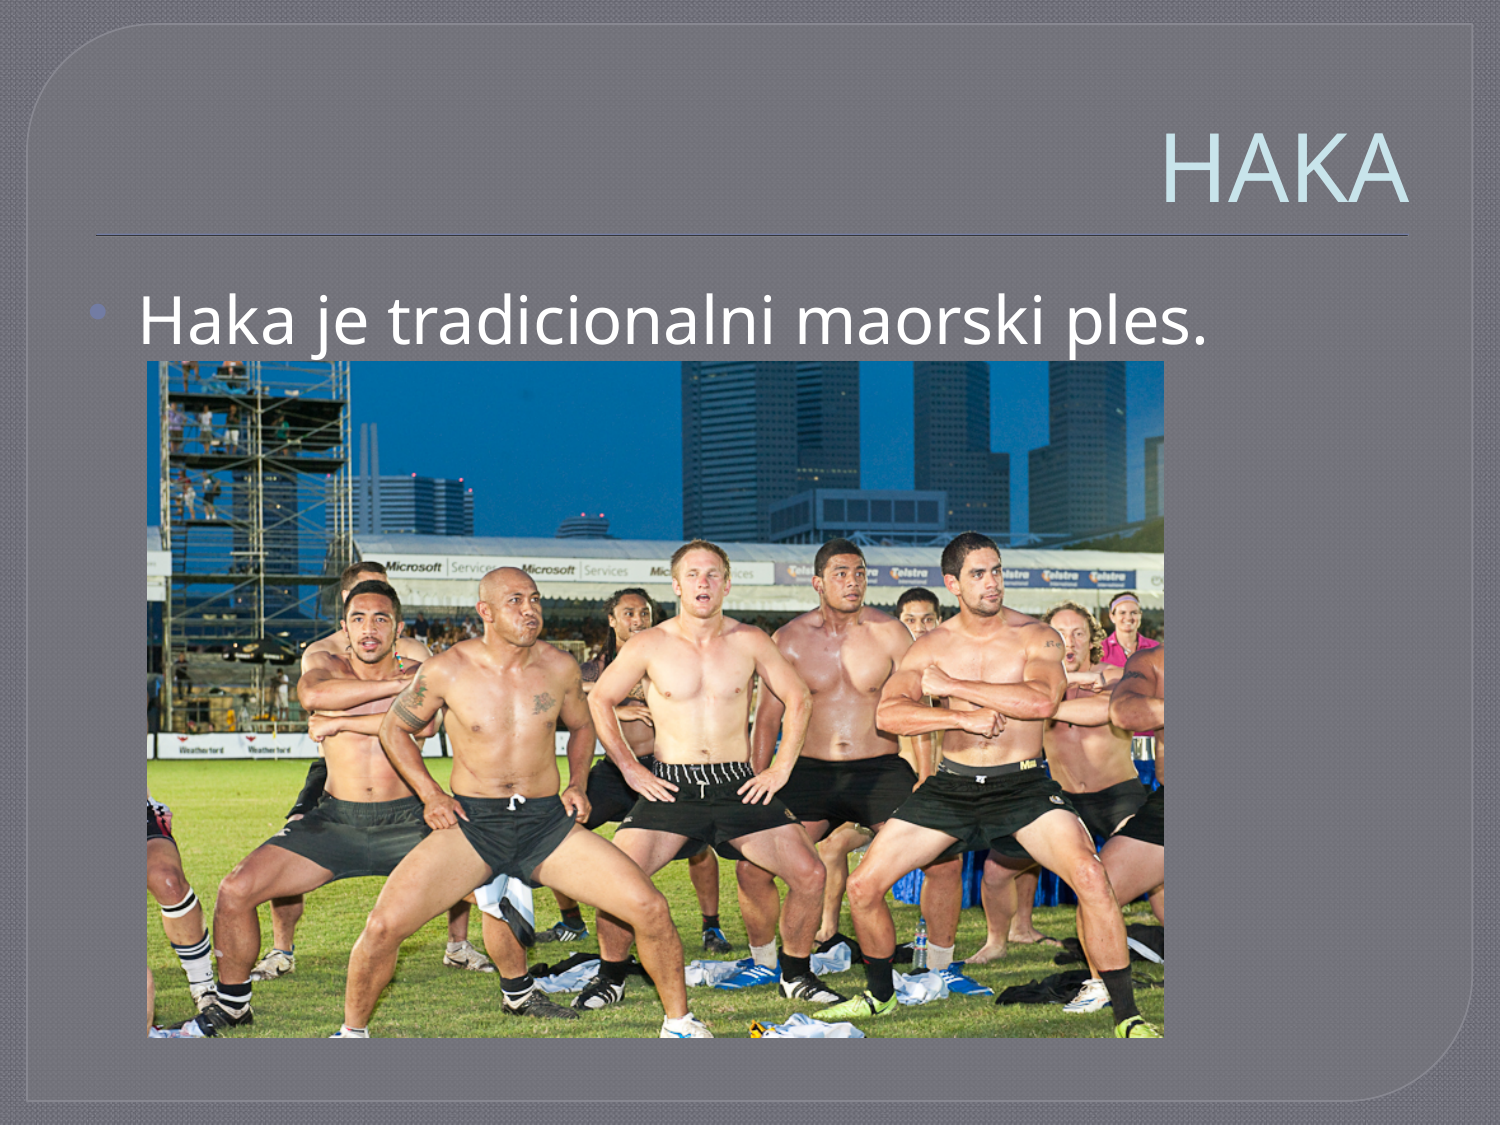

# HAKA
Haka je tradicionalni maorski ples.